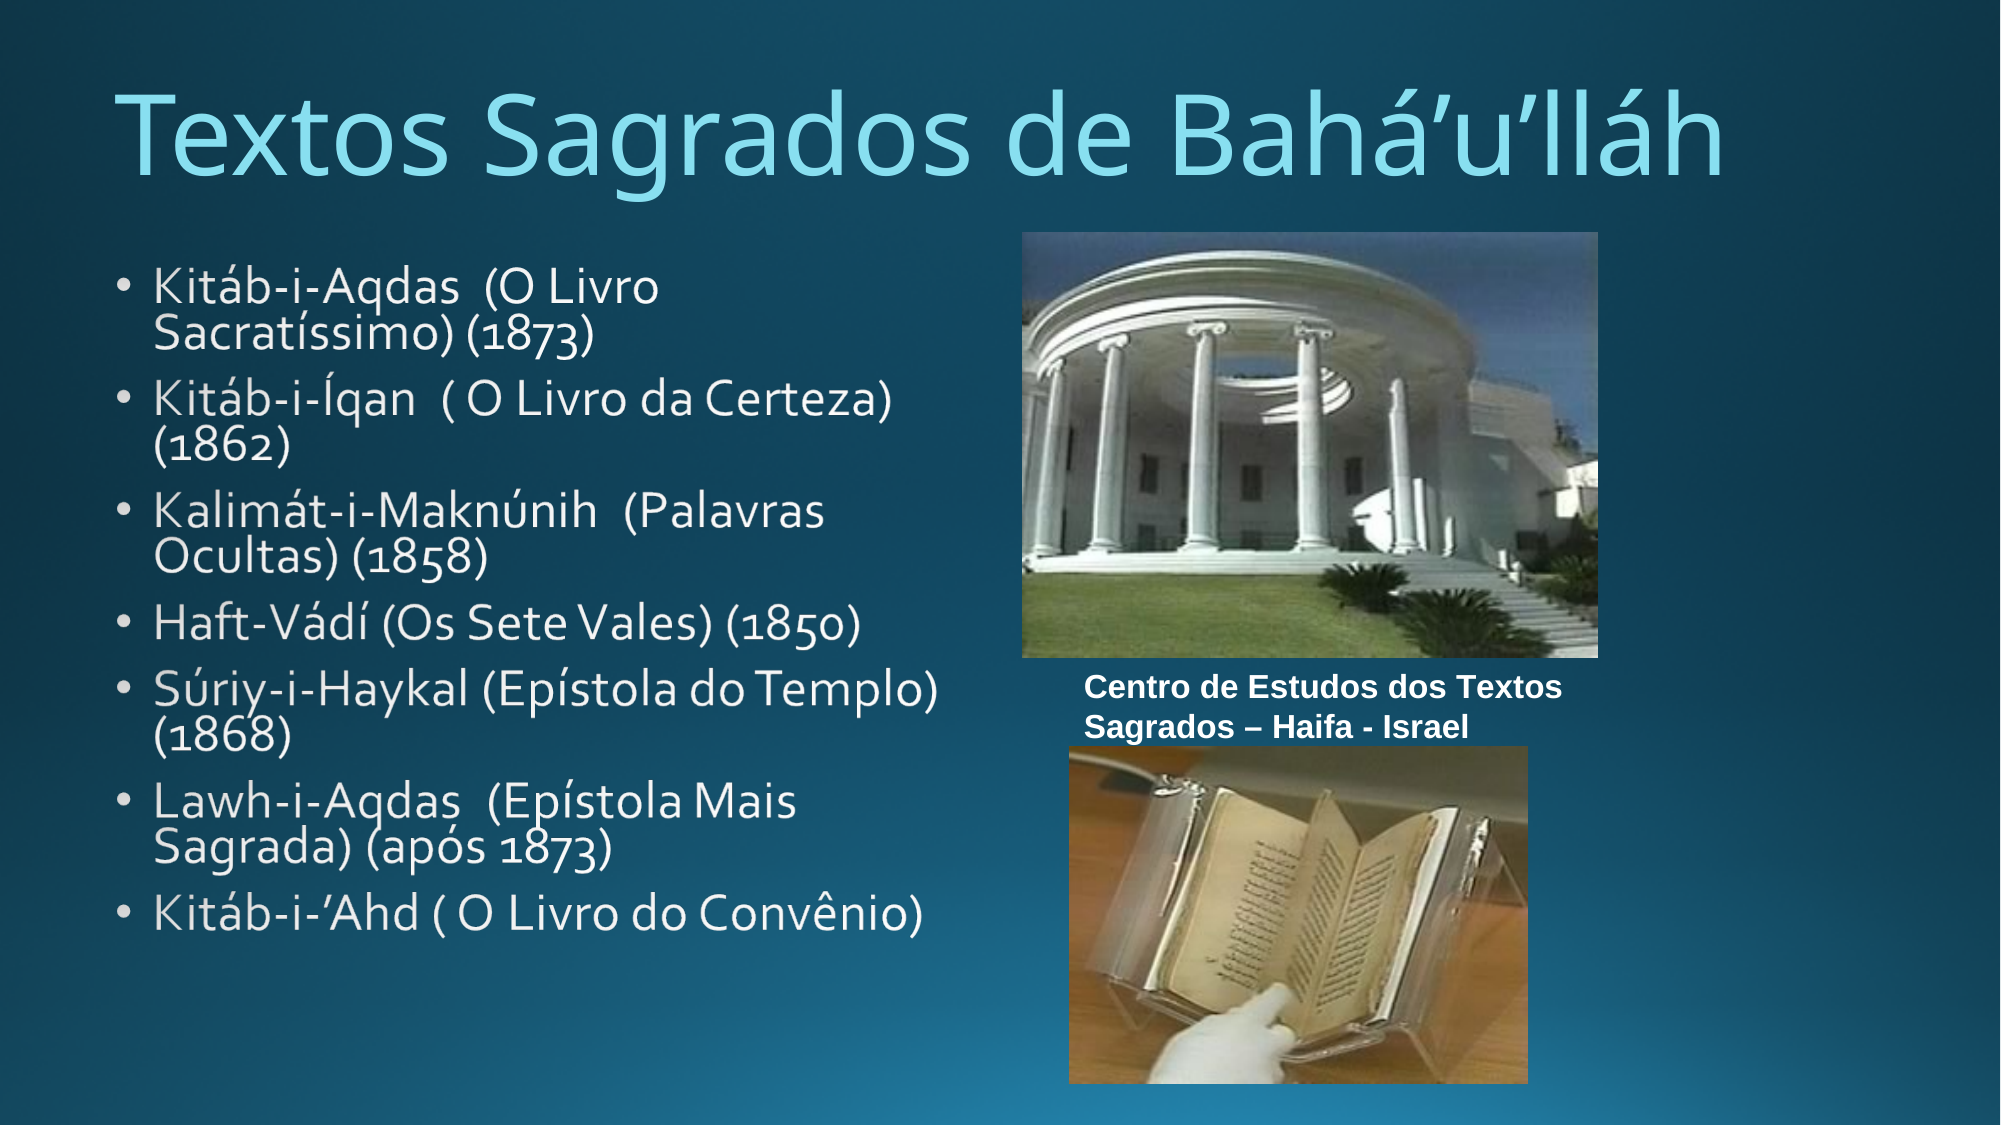

# Textos Sagrados de Bahá’u’lláh
Centro de Estudos dos Textos Sagrados – Haifa - Israel